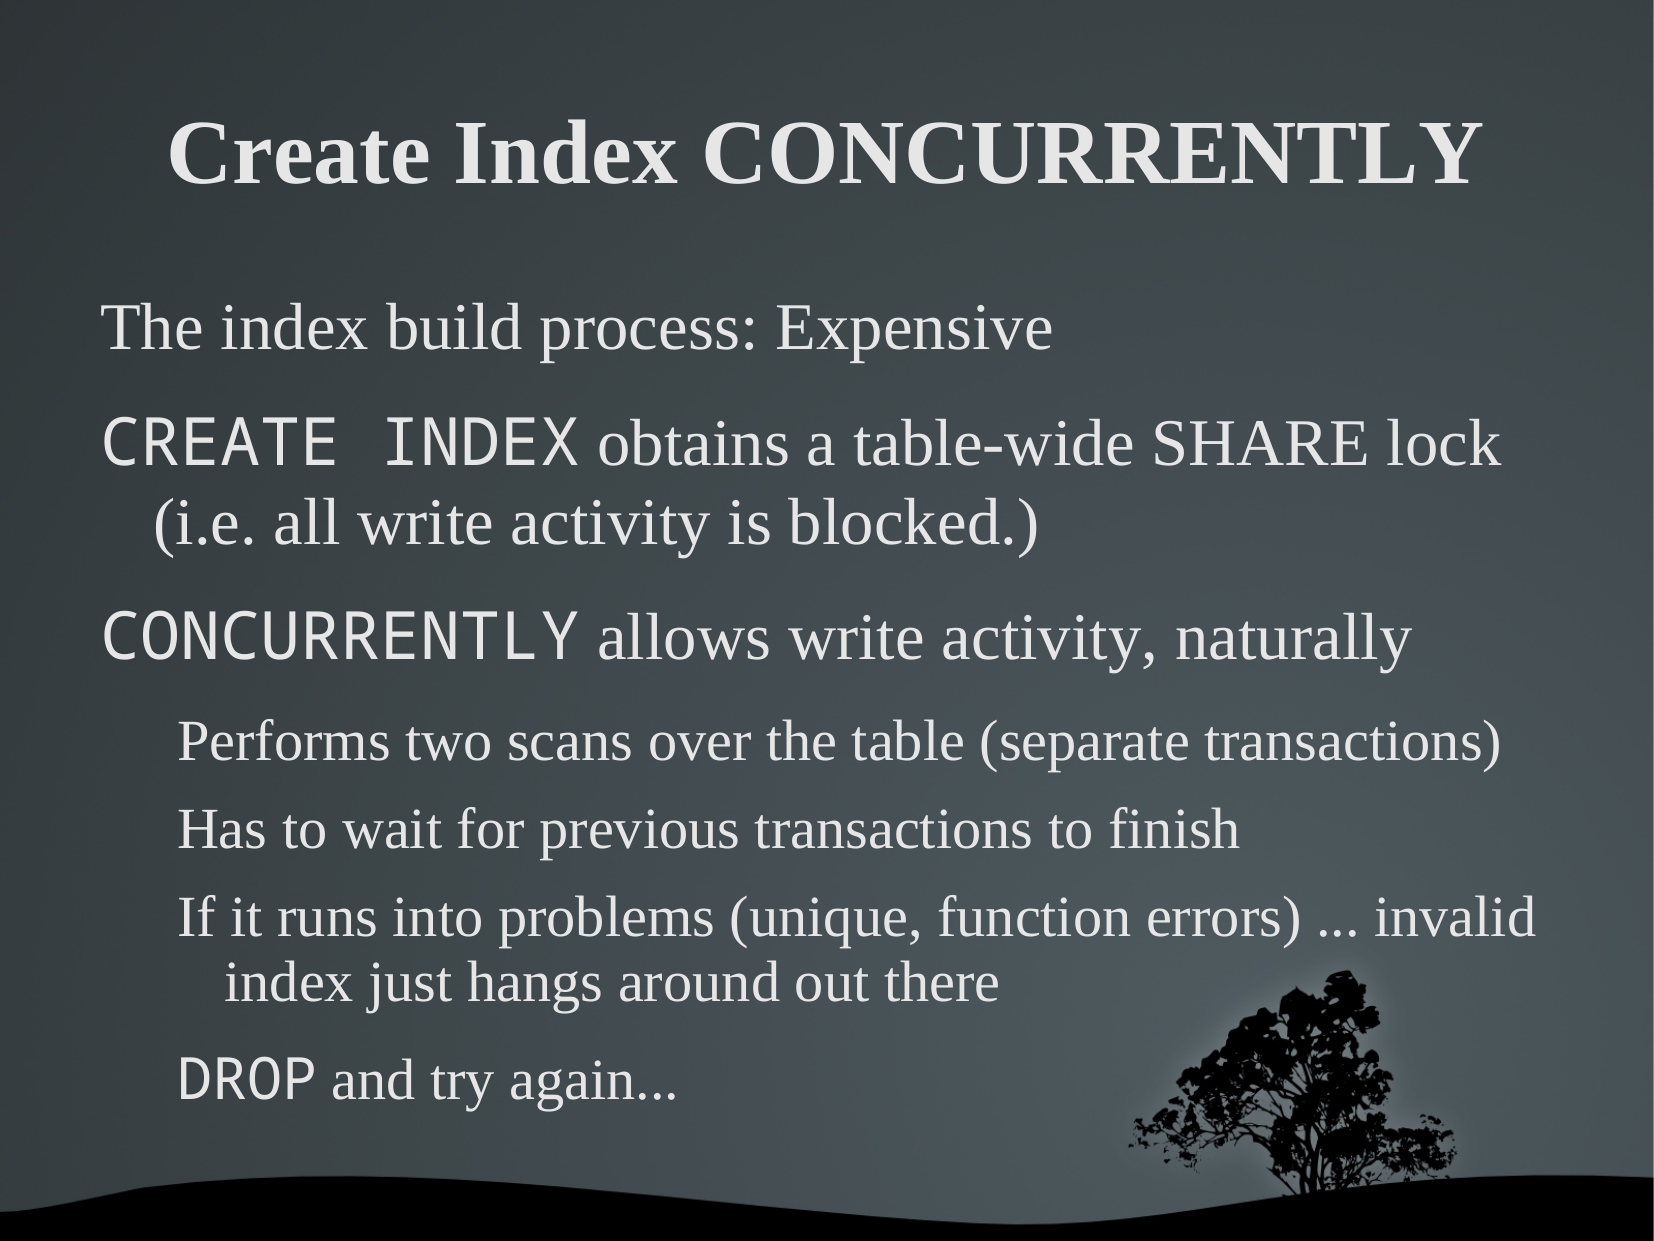

# Create Index CONCURRENTLY
The index build process: Expensive
CREATE INDEX obtains a table-wide SHARE lock (i.e. all write activity is blocked.)
CONCURRENTLY allows write activity, naturally
Performs two scans over the table (separate transactions)
Has to wait for previous transactions to finish
If it runs into problems (unique, function errors) ... invalid index just hangs around out there
DROP and try again...